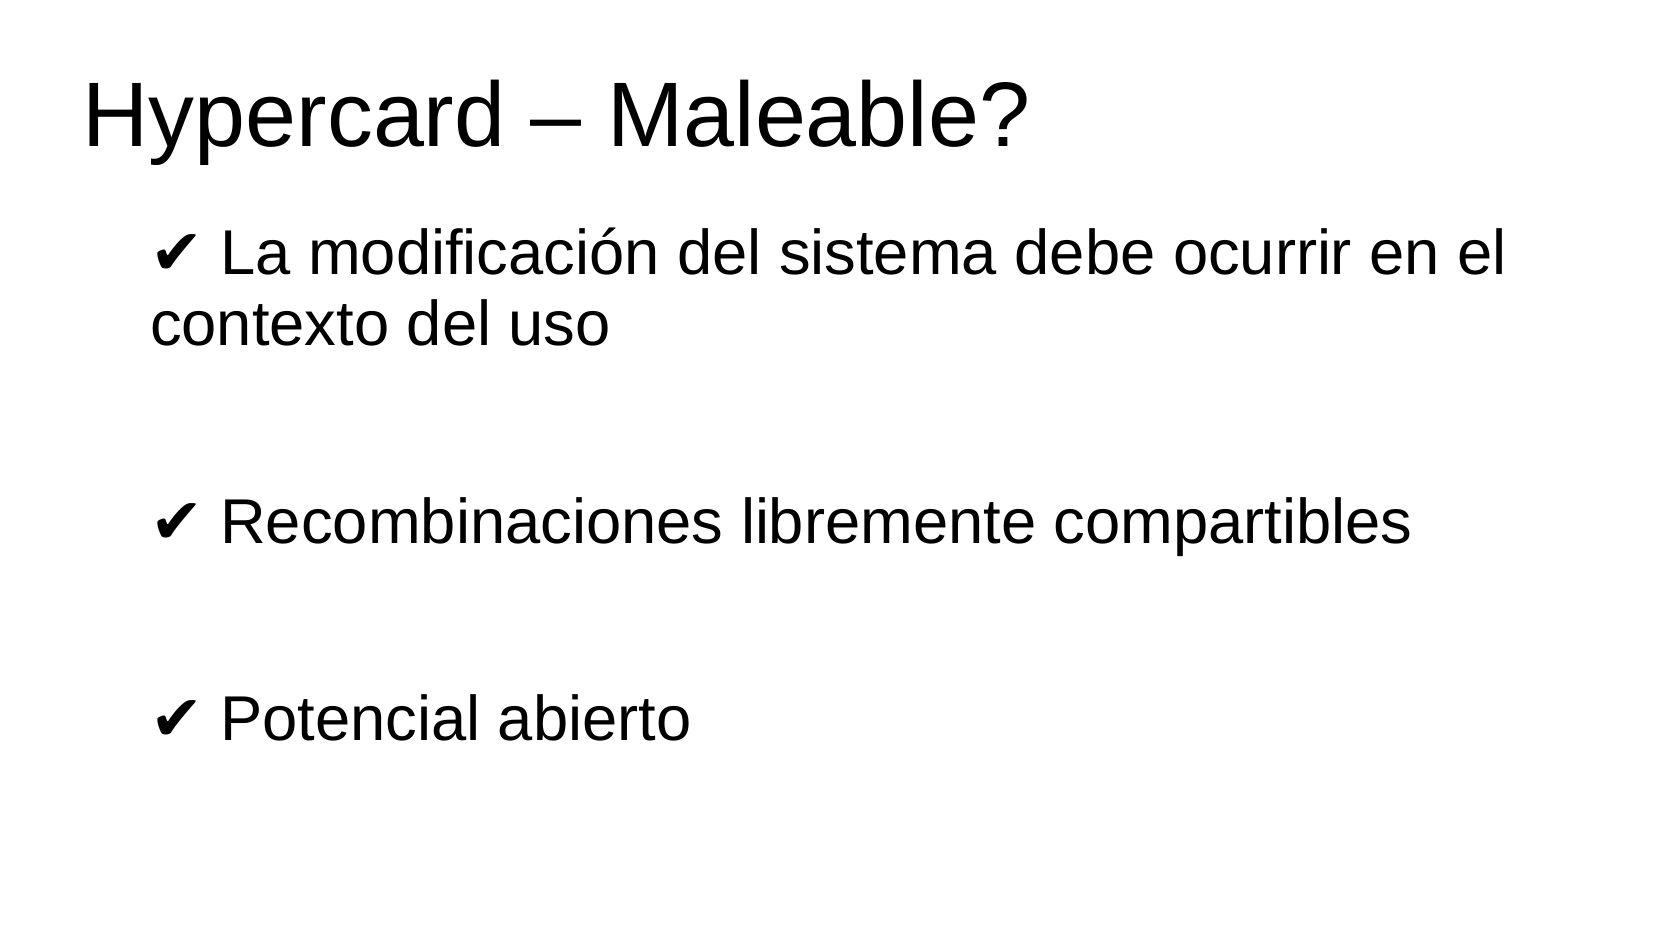

# Hypercard – Maleable?
✔ La modificación del sistema debe ocurrir en el contexto del uso
✔ Recombinaciones libremente compartibles
✔ Potencial abierto